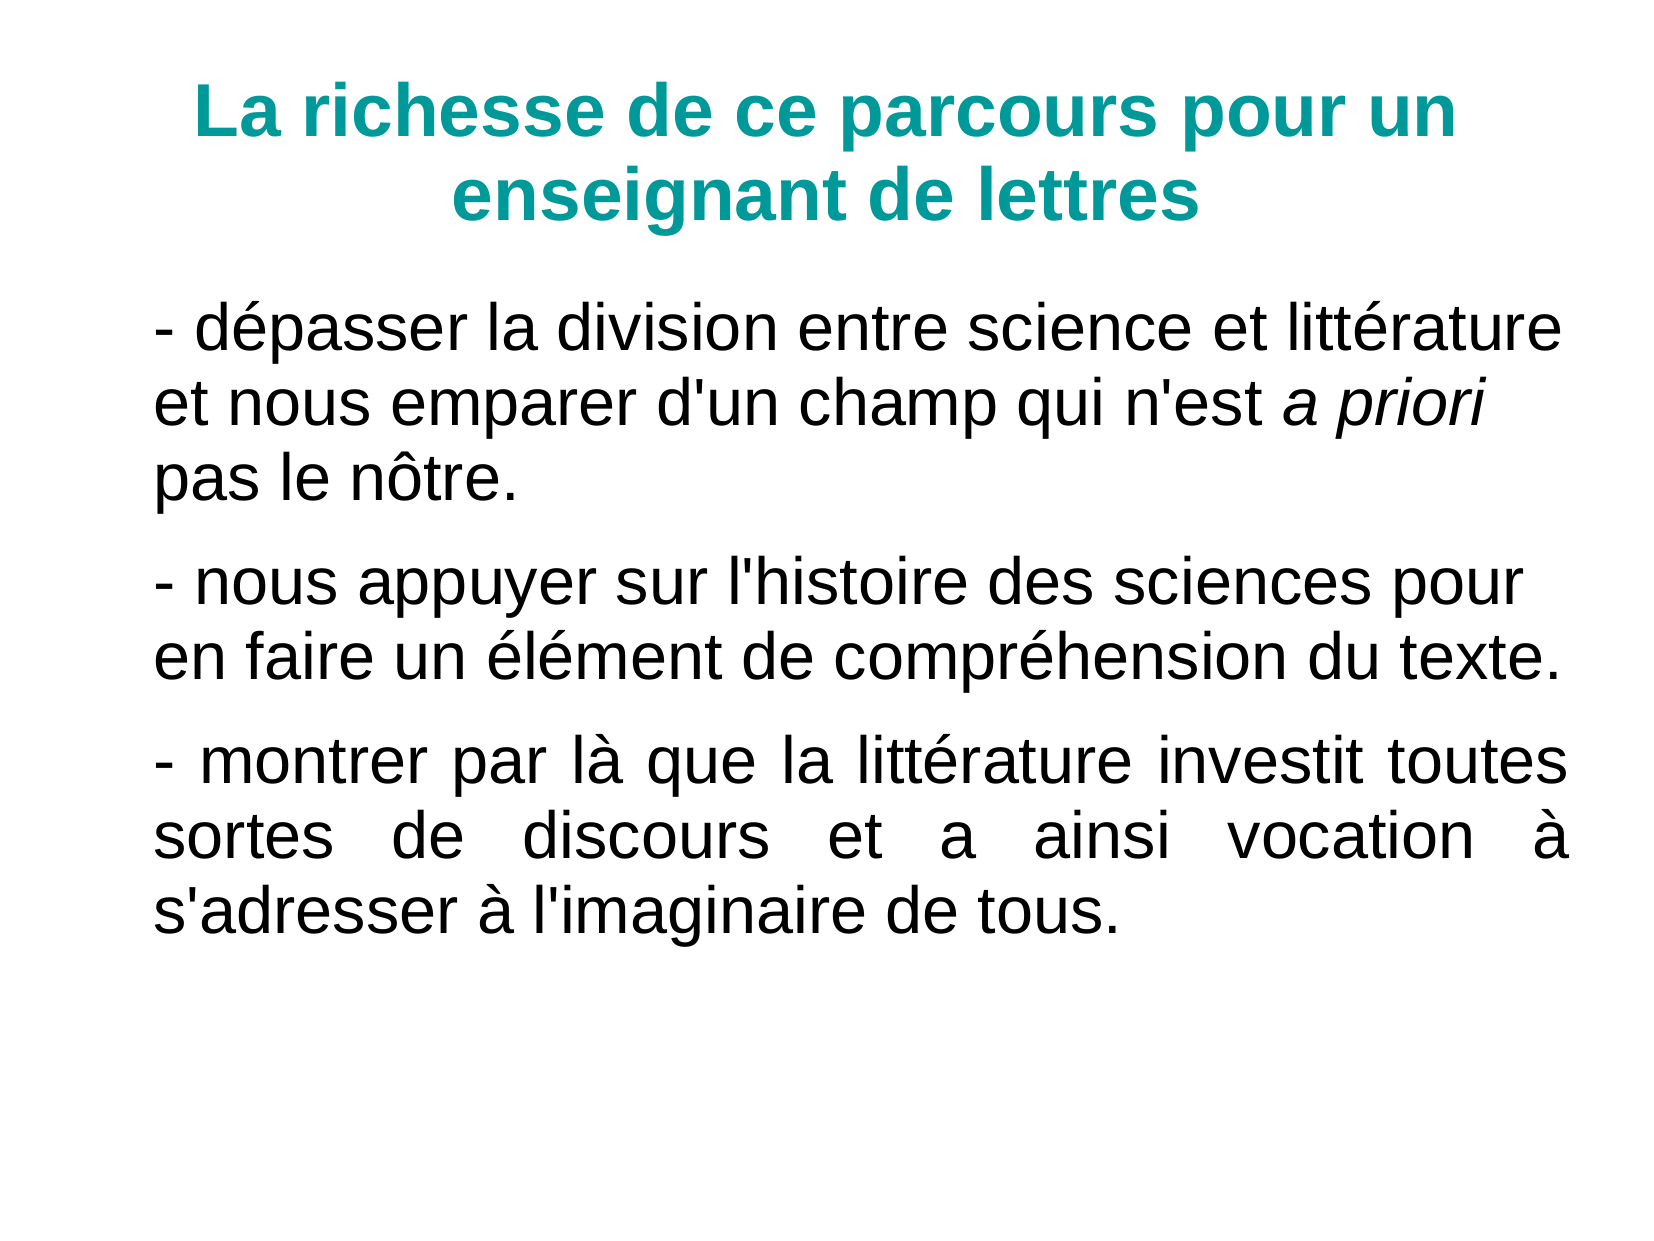

# La richesse de ce parcours pour un enseignant de lettres
- dépasser la division entre science et littérature et nous emparer d'un champ qui n'est a priori pas le nôtre.
- nous appuyer sur l'histoire des sciences pour en faire un élément de compréhension du texte.
- montrer par là que la littérature investit toutes sortes de discours et a ainsi vocation à s'adresser à l'imaginaire de tous.